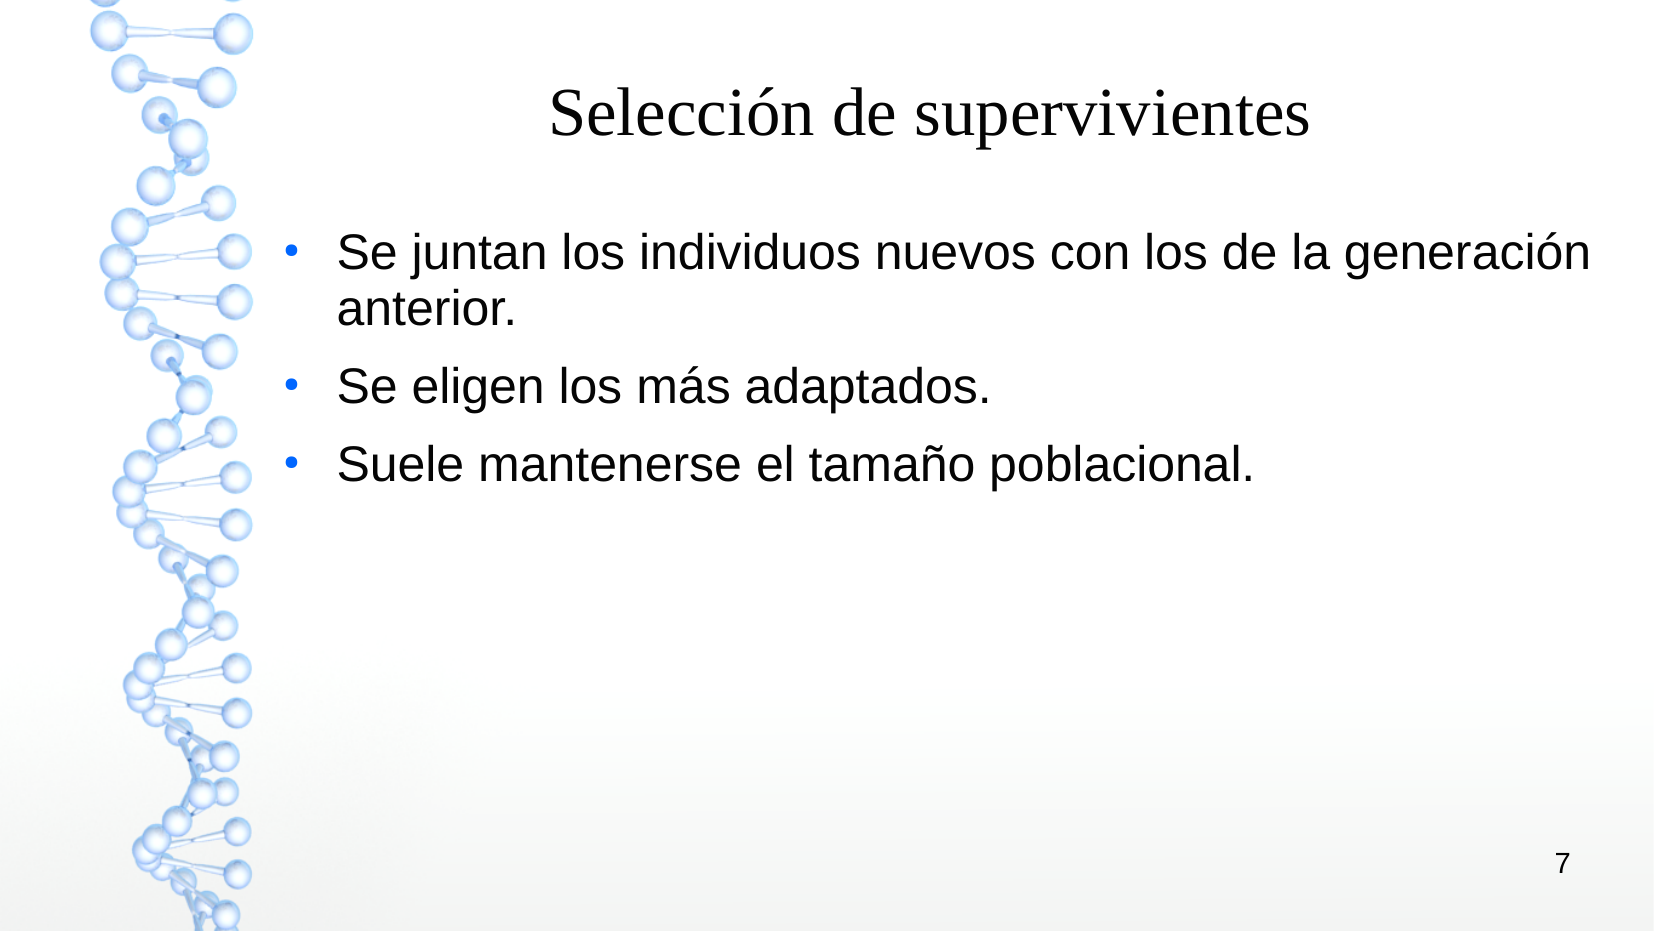

# Selección de supervivientes
Se juntan los individuos nuevos con los de la generación anterior.
Se eligen los más adaptados.
Suele mantenerse el tamaño poblacional.
7